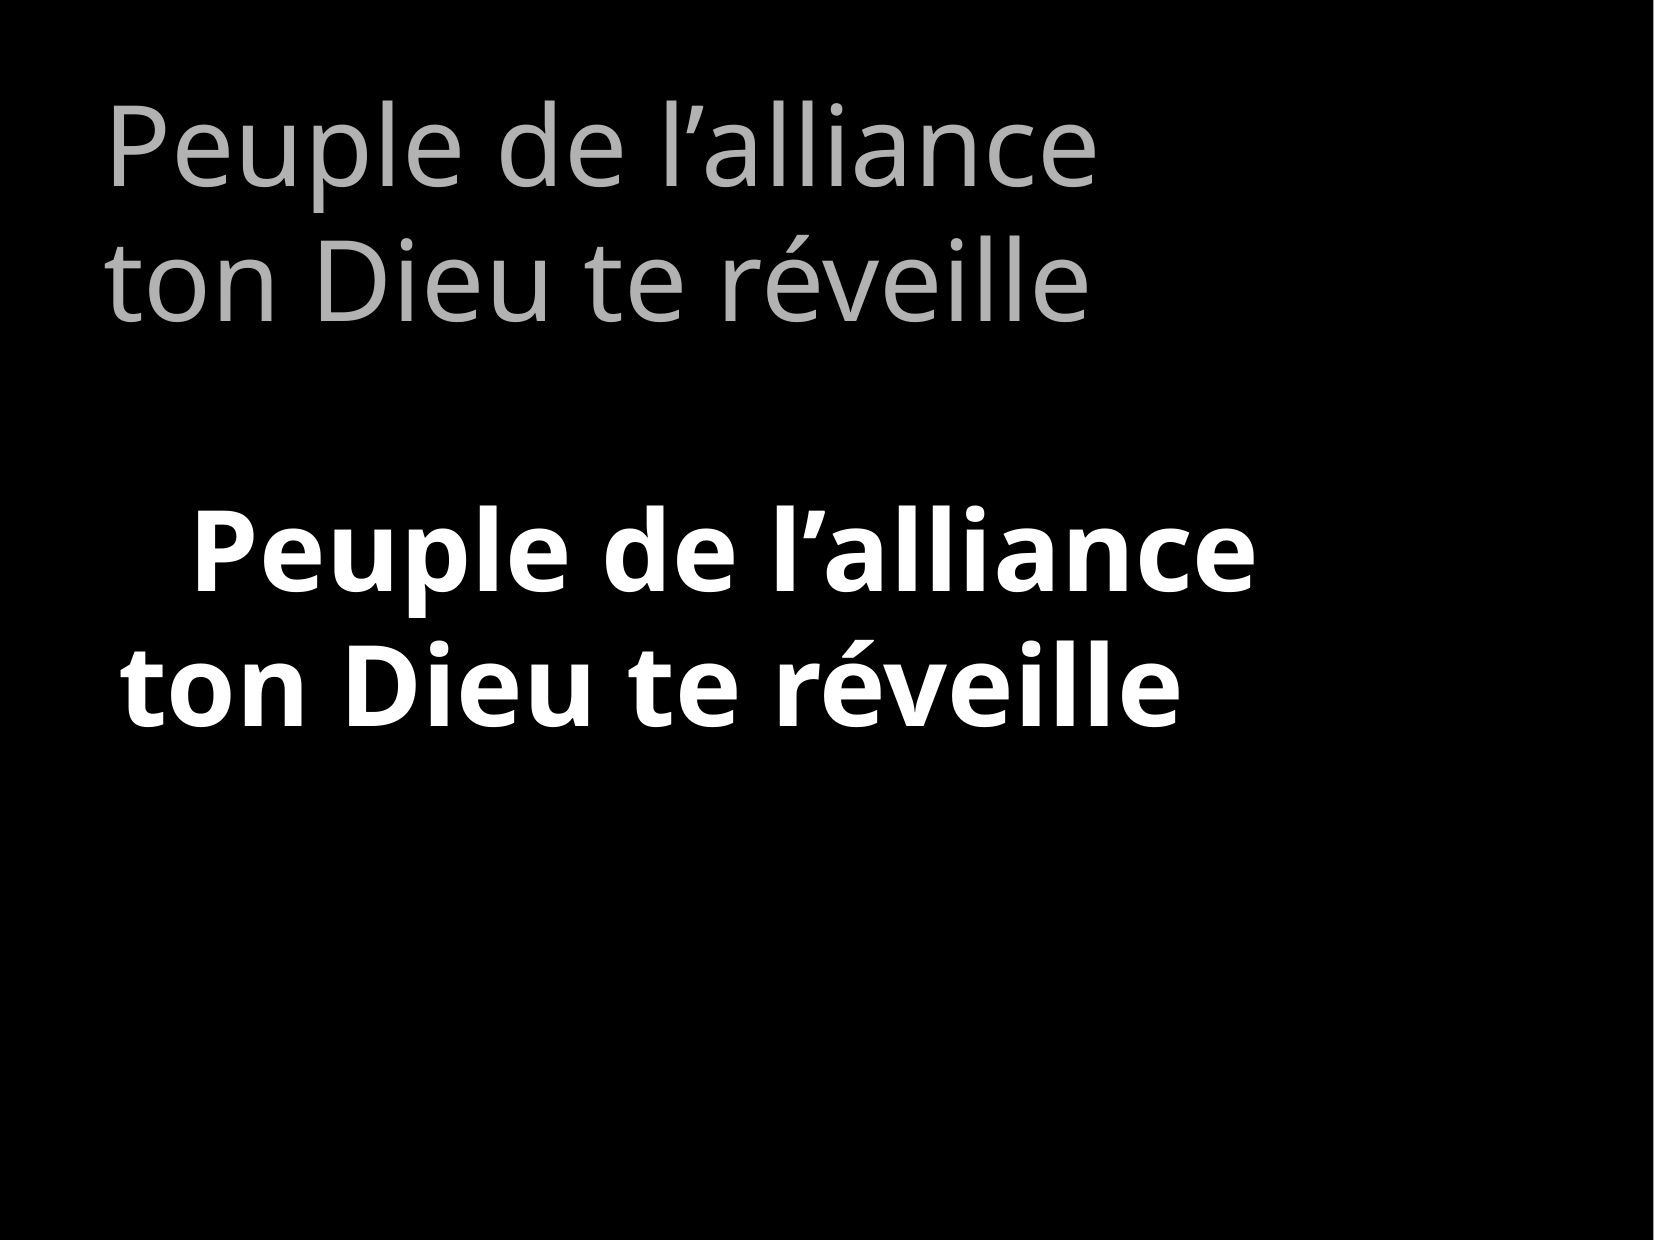

Peuple de l’alliance
ton Dieu te réveille
Peuple de l’alliance
ton Dieu te réveille